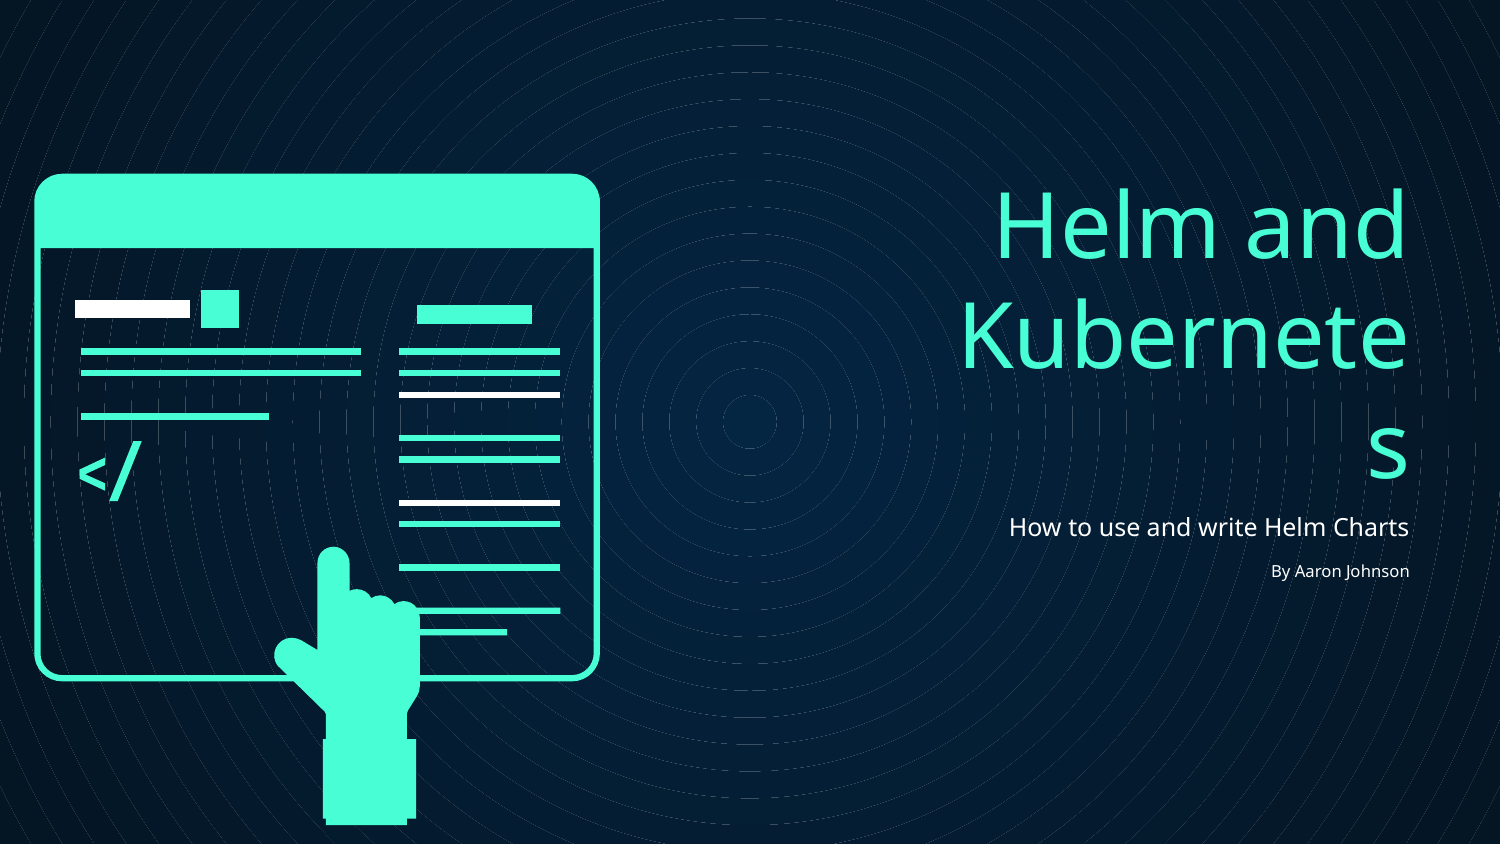

# Helm and Kubernetes
How to use and write Helm Charts
By Aaron Johnson